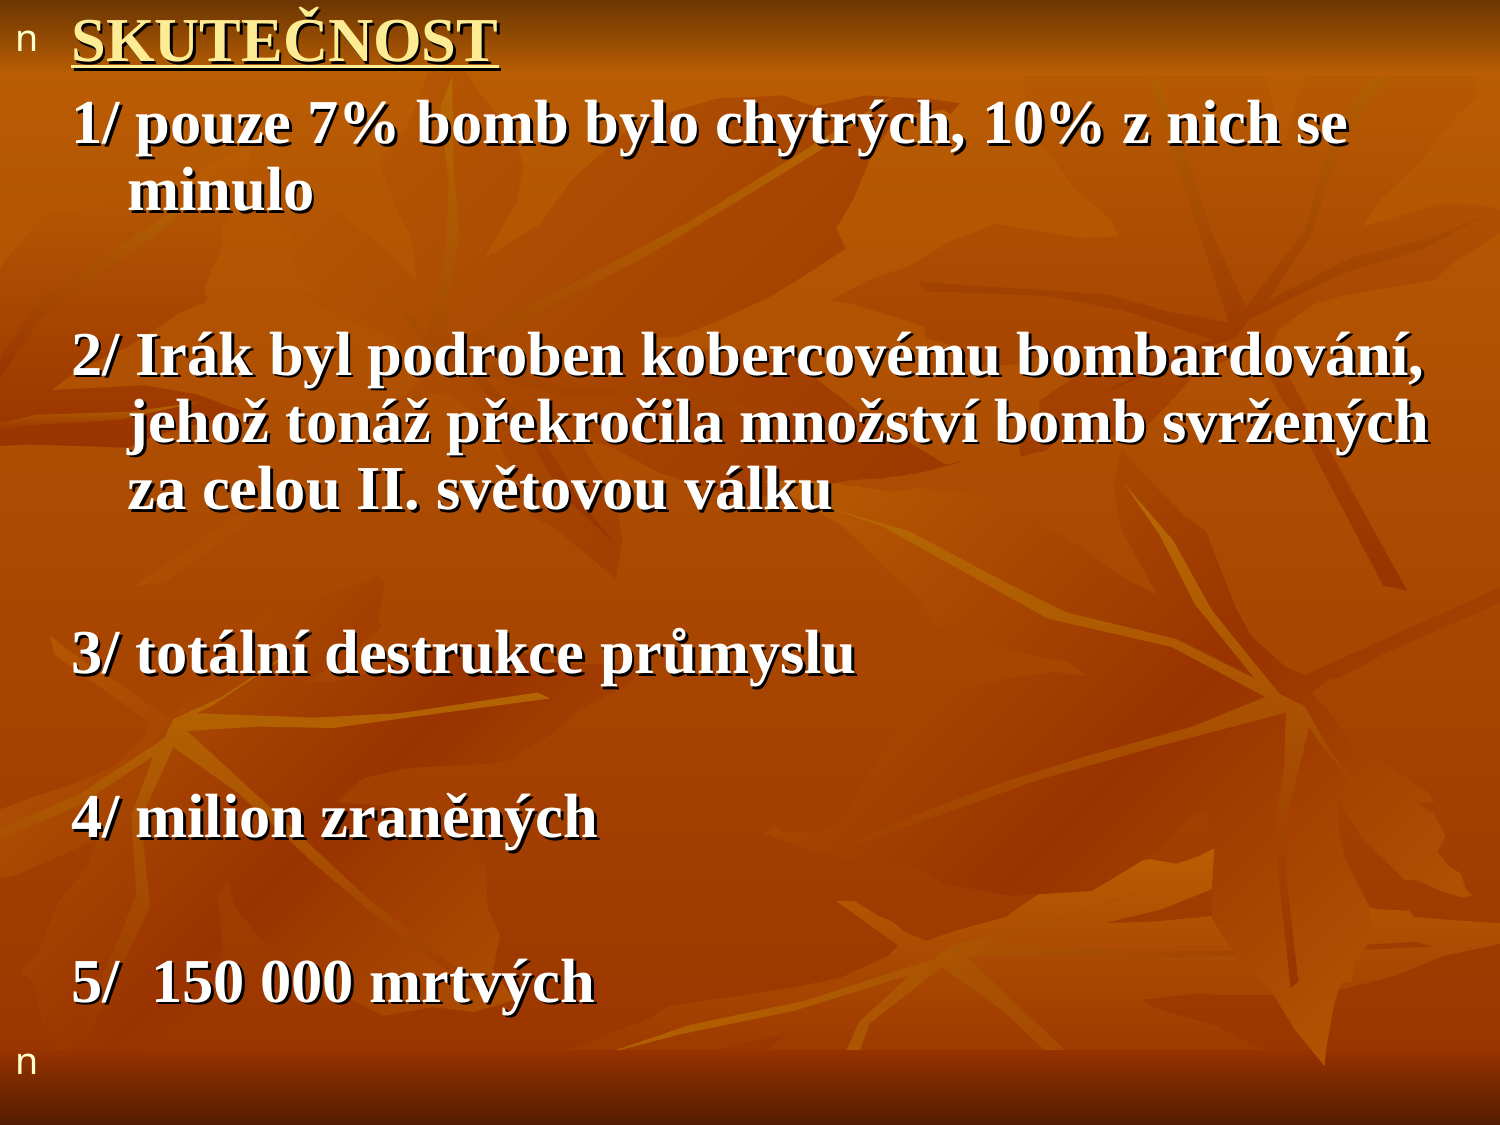

# SKUTEČNOST
1/ pouze 7% bomb bylo chytrých, 10% z nich se minulo
2/ Irák byl podroben kobercovému bombardování, jehož tonáž překročila množství bomb svržených za celou II. světovou válku
3/ totální destrukce průmyslu
4/ milion zraněných
5/ 150 000 mrtvých